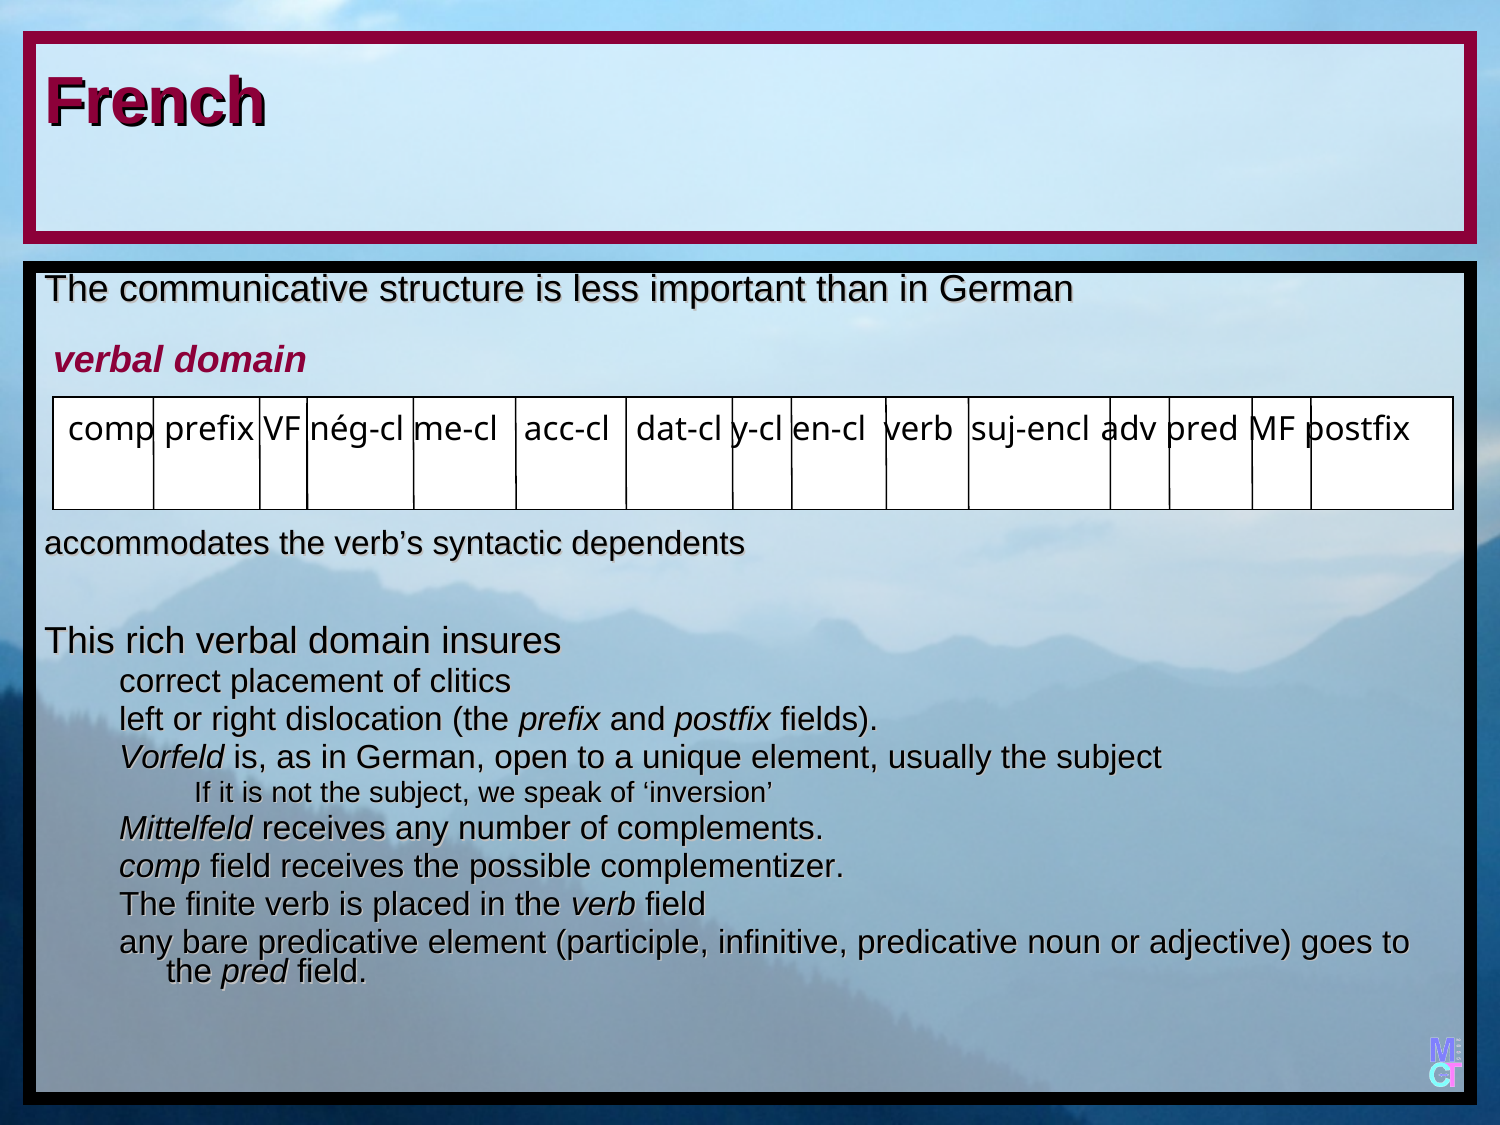

# French
The communicative structure is less important than in German
accommodates the verb’s syntactic dependents
This rich verbal domain insures
correct placement of clitics
left or right dislocation (the prefix and postfix fields).
Vorfeld is, as in German, open to a unique element, usually the subject
If it is not the subject, we speak of ‘inversion’
Mittelfeld receives any number of complements.
comp field receives the possible complementizer.
The finite verb is placed in the verb field
any bare predicative element (participle, infinitive, predicative noun or adjective) goes to the pred field.
verbal domain
comp prefix VF nég-cl me-cl acc-cl dat-cl y-cl en-cl verb suj-encl adv pred MF postfix